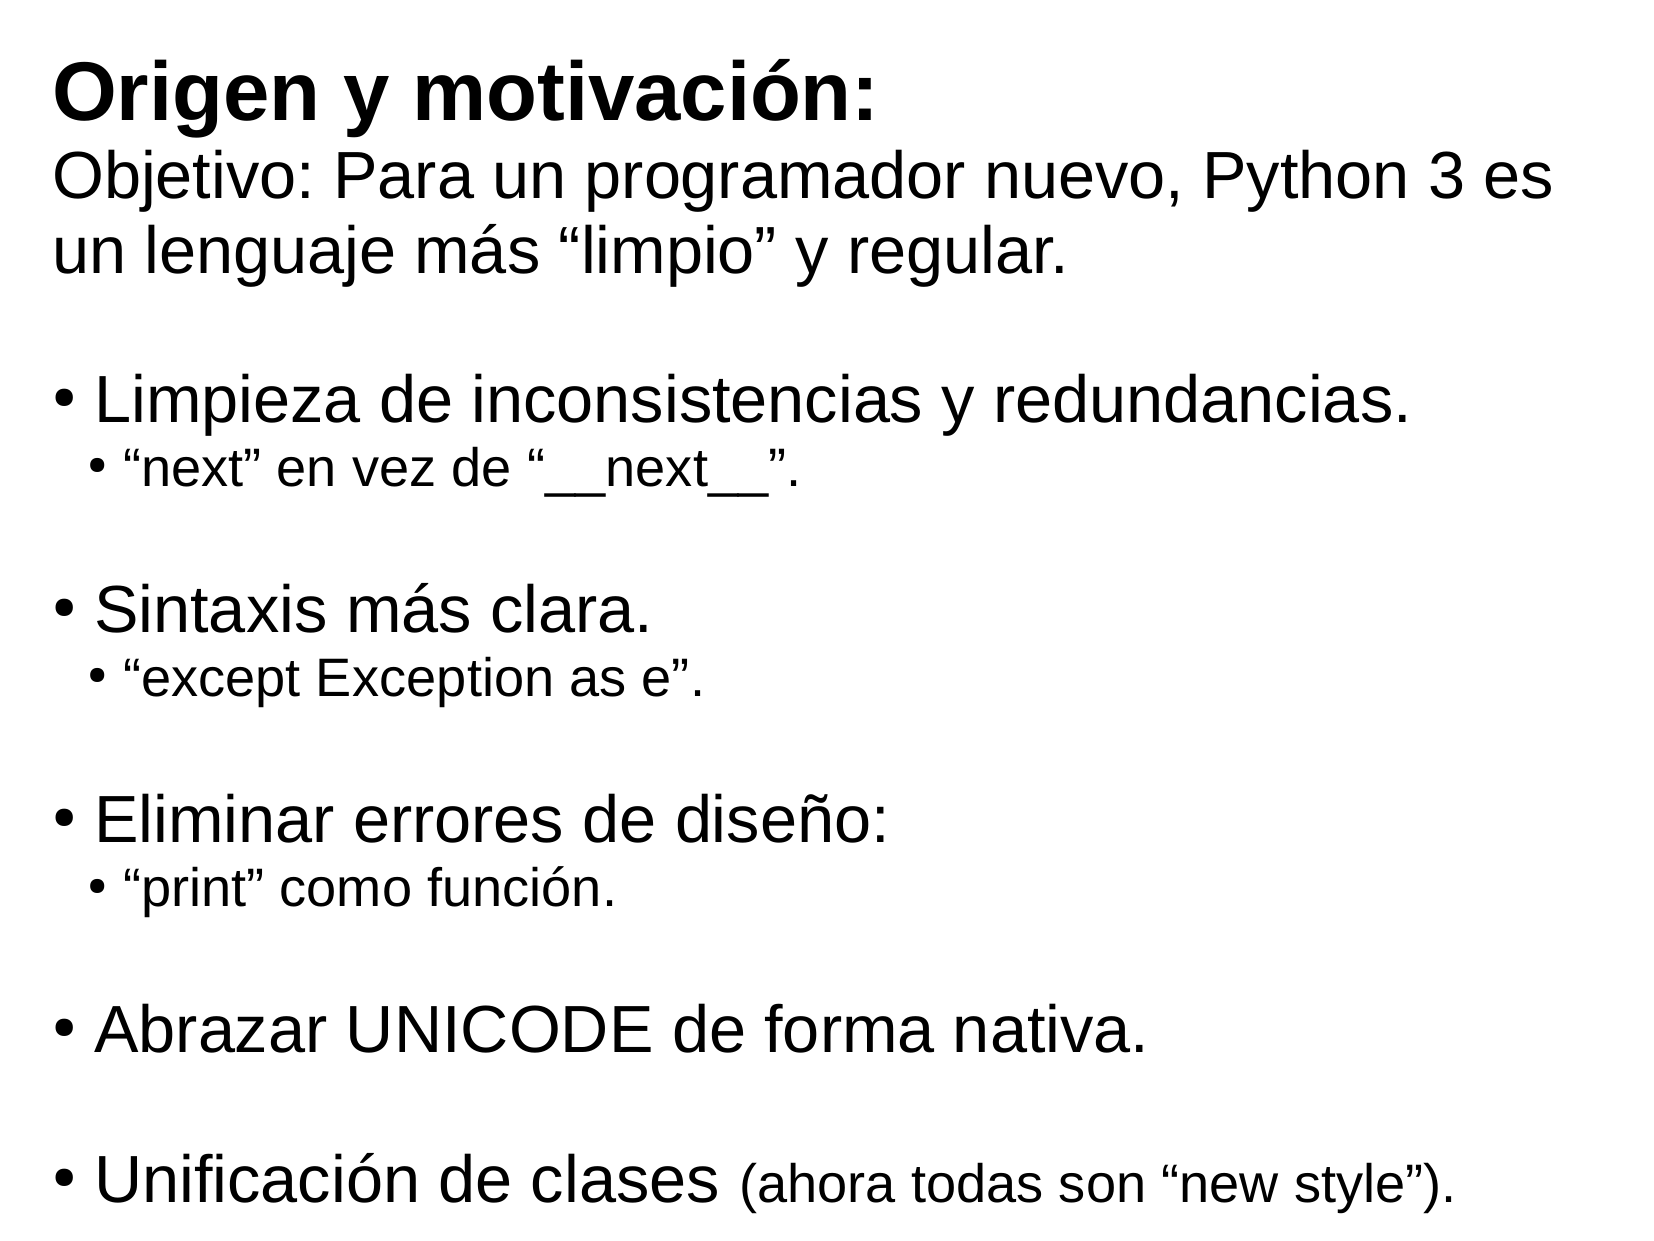

Origen y motivación:
Objetivo: Para un programador nuevo, Python 3 es un lenguaje más “limpio” y regular.
 Limpieza de inconsistencias y redundancias.
“next” en vez de “__next__”.
 Sintaxis más clara.
“except Exception as e”.
 Eliminar errores de diseño:
“print” como función.
 Abrazar UNICODE de forma nativa.
 Unificación de clases (ahora todas son “new style”).